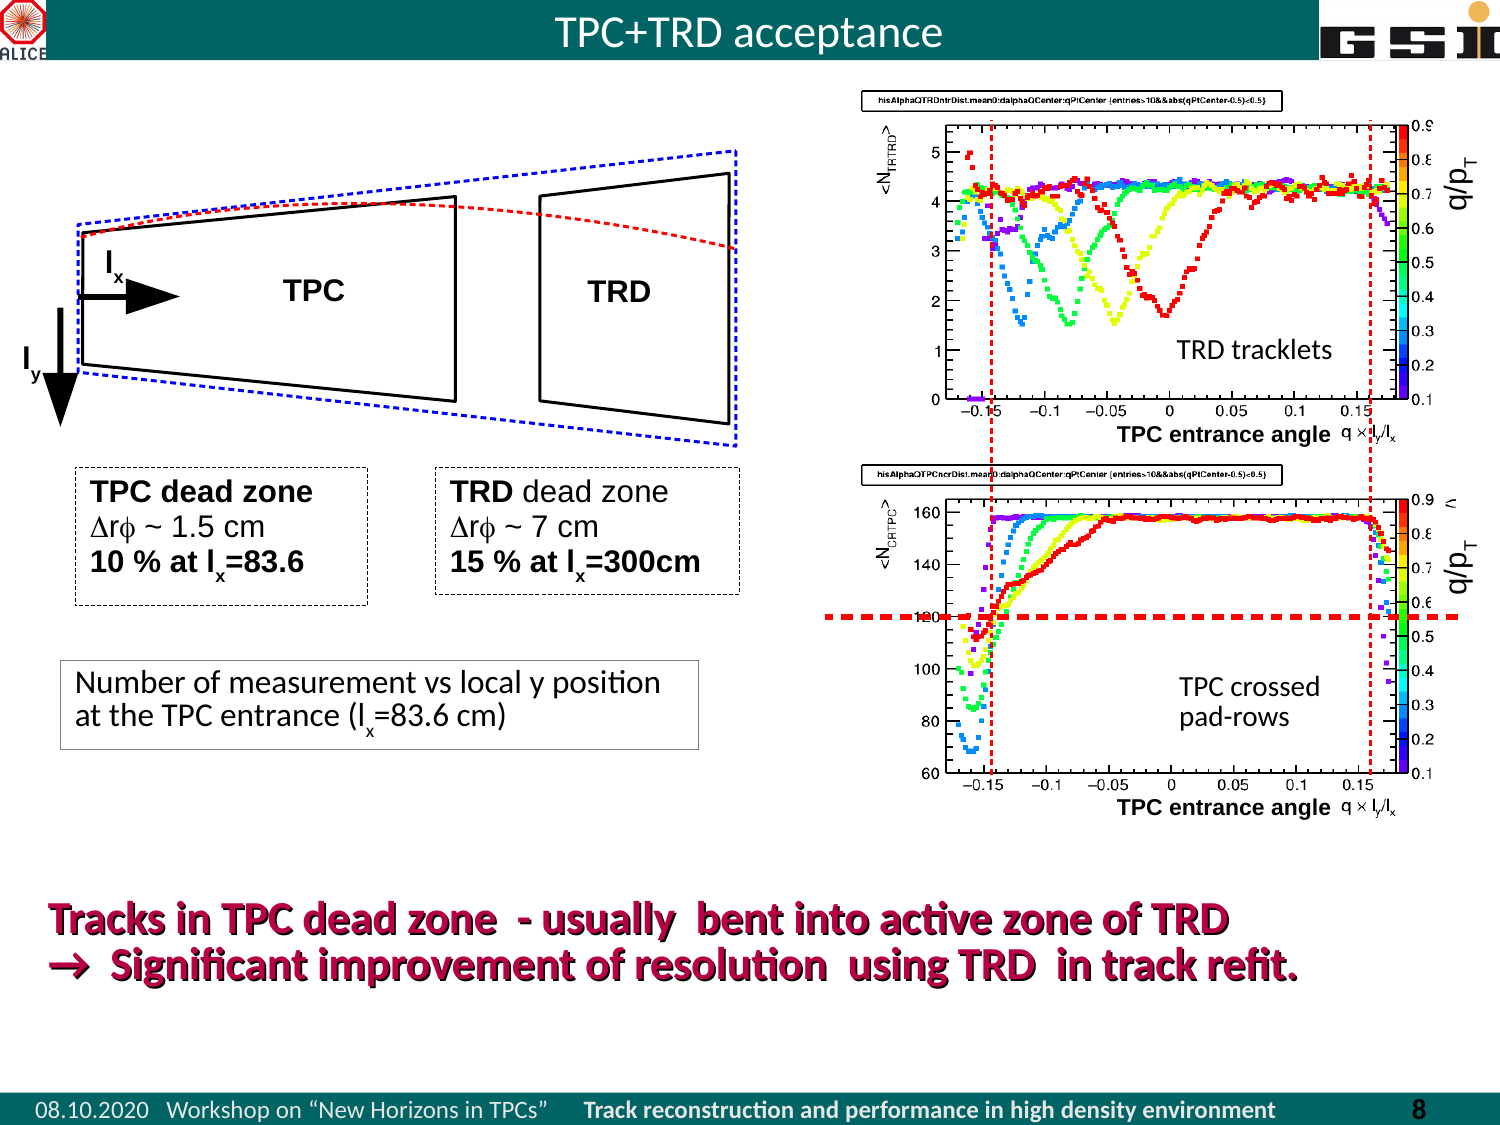

# TPC+TRD acceptance
q/pT
lx
TPC
TRD
TRD tracklets
ly
TPC entrance angle
TPC dead zone
Drf ~ 1.5 cm
10 % at lx=83.6
TRD dead zone
Drf ~ 7 cm
15 % at lx=300cm
q/pT
Number of measurement vs local y position at the TPC entrance (lx=83.6 cm)
TPC crossed pad-rows
TPC entrance angle
Tracks in TPC dead zone - usually bent into active zone of TRD
→ Significant improvement of resolution using TRD in track refit.